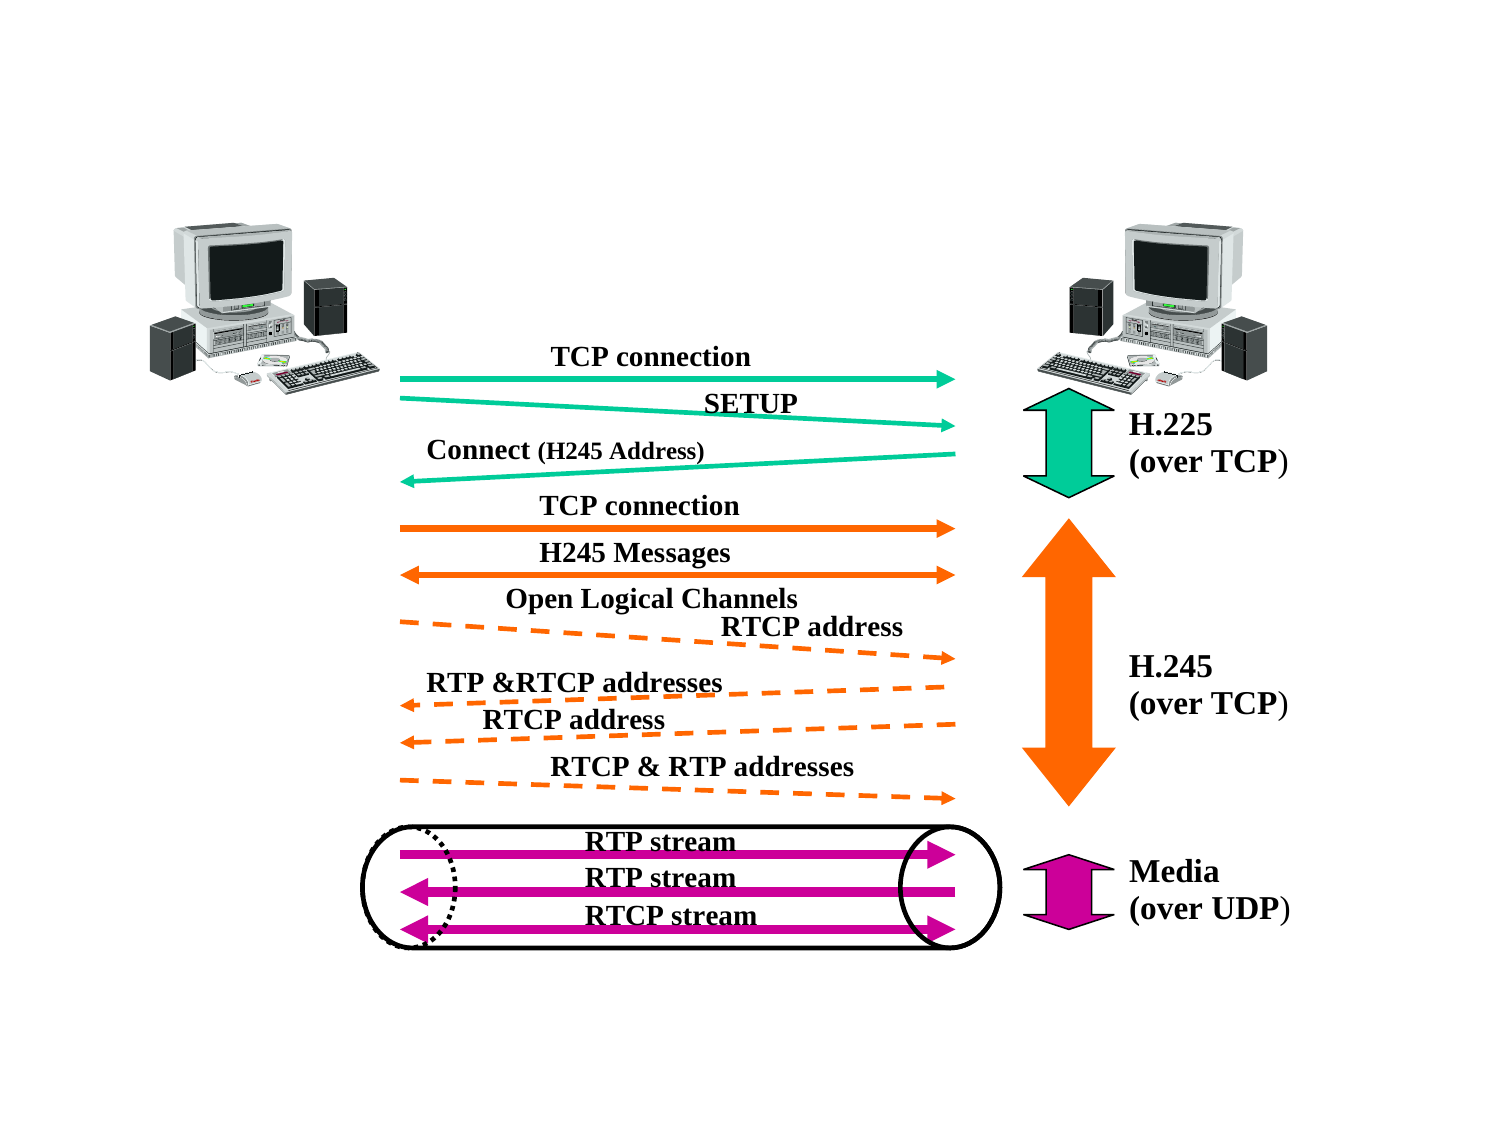

TCP connection
SETUP
H.225
(over TCP)
Connect (H245 Address)
TCP connection
H.245
(over TCP)
H245 Messages
Open Logical Channels
RTCP address
RTP &RTCP addresses
RTCP address
RTCP & RTP addresses
RTP stream
RTP stream
Media
(over UDP)
RTCP stream